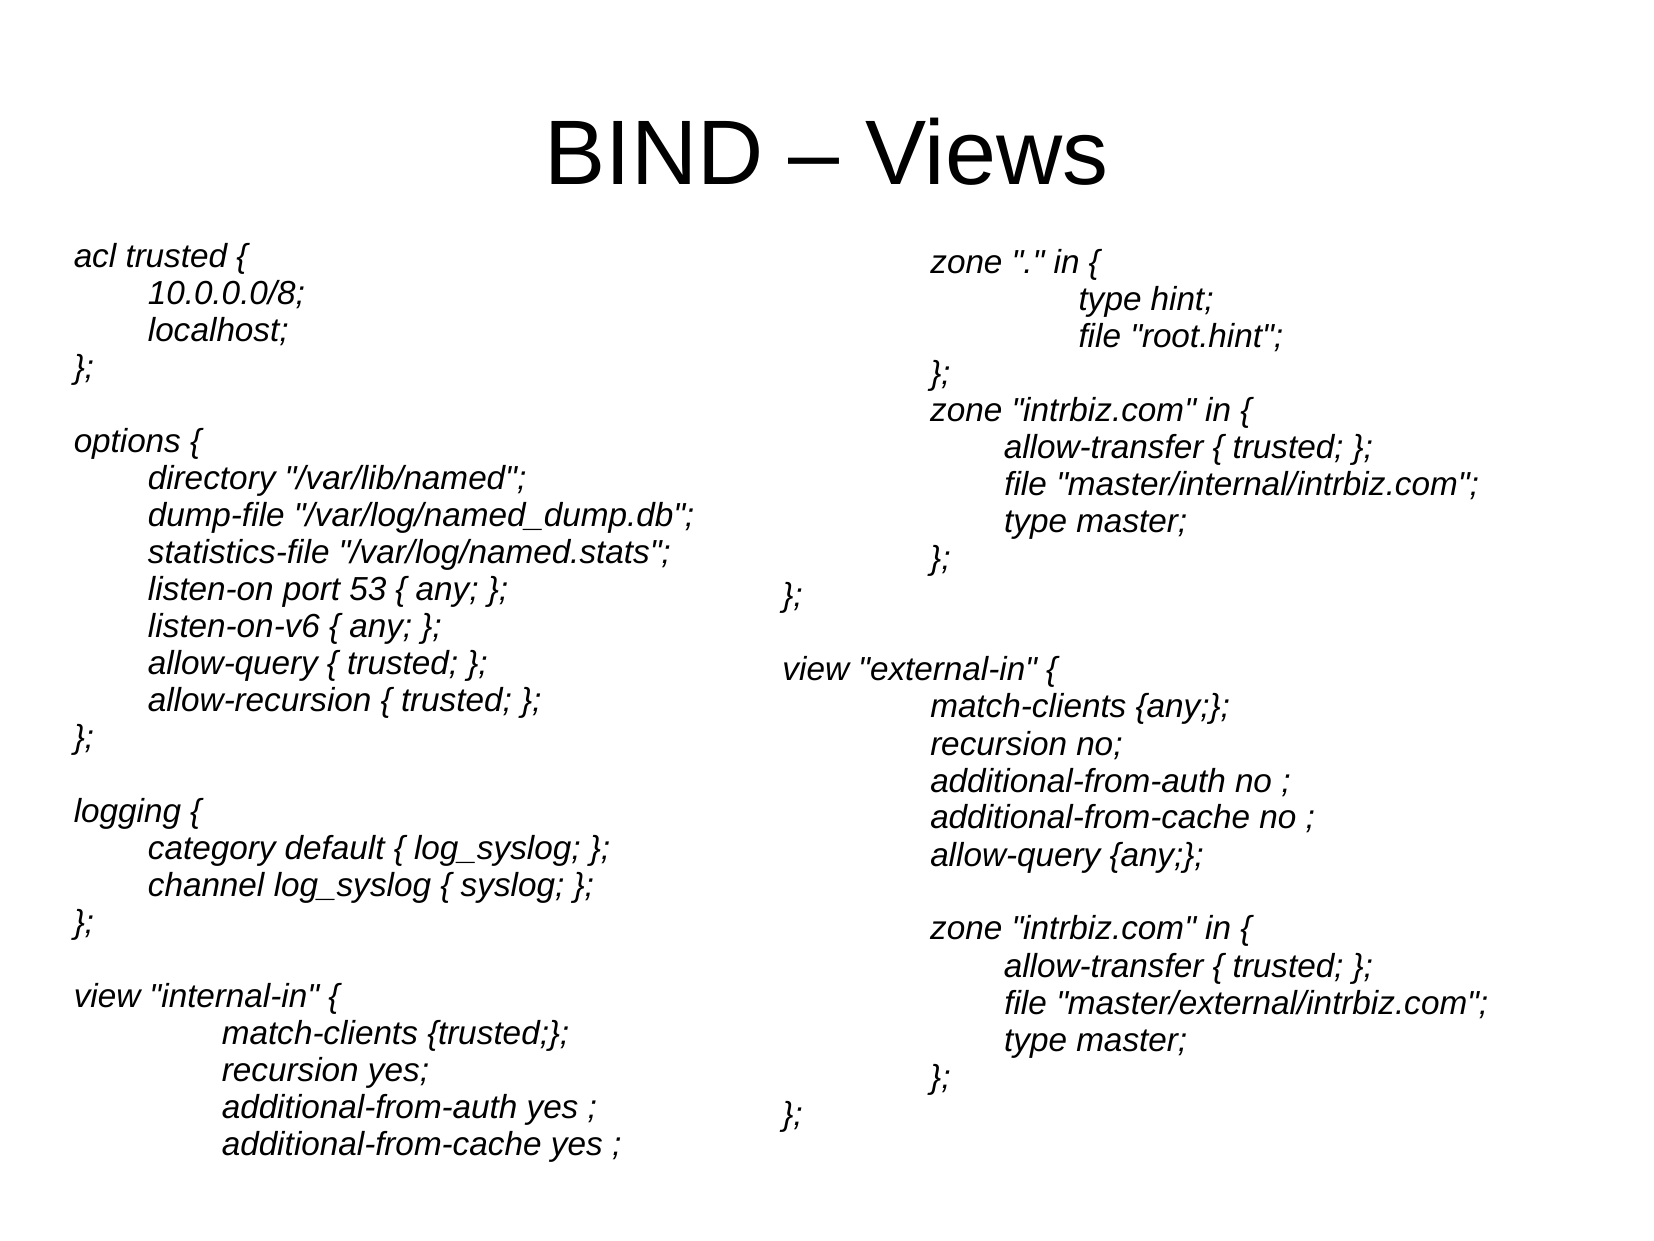

# BIND – Views
acl trusted {
 10.0.0.0/8;
 localhost;
};
options {
 directory "/var/lib/named";
 dump-file "/var/log/named_dump.db";
 statistics-file "/var/log/named.stats";
 listen-on port 53 { any; };
 listen-on-v6 { any; };
 allow-query { trusted; };
 allow-recursion { trusted; };
};
logging {
 category default { log_syslog; };
 channel log_syslog { syslog; };
};
view "internal-in" {
 match-clients {trusted;};
 recursion yes;
 additional-from-auth yes ;
 additional-from-cache yes ;
 zone "." in {
 type hint;
 file "root.hint";
 };
		zone "intrbiz.com" in {
 	allow-transfer { trusted; };
	 file "master/internal/intrbiz.com";
 	 type master;
		};
};
view "external-in" {
 match-clients {any;};
 recursion no;
 additional-from-auth no ;
 additional-from-cache no ;
 allow-query {any;};
		zone "intrbiz.com" in {
 	allow-transfer { trusted; };
	 file "master/external/intrbiz.com";
 	 type master;
		};
};